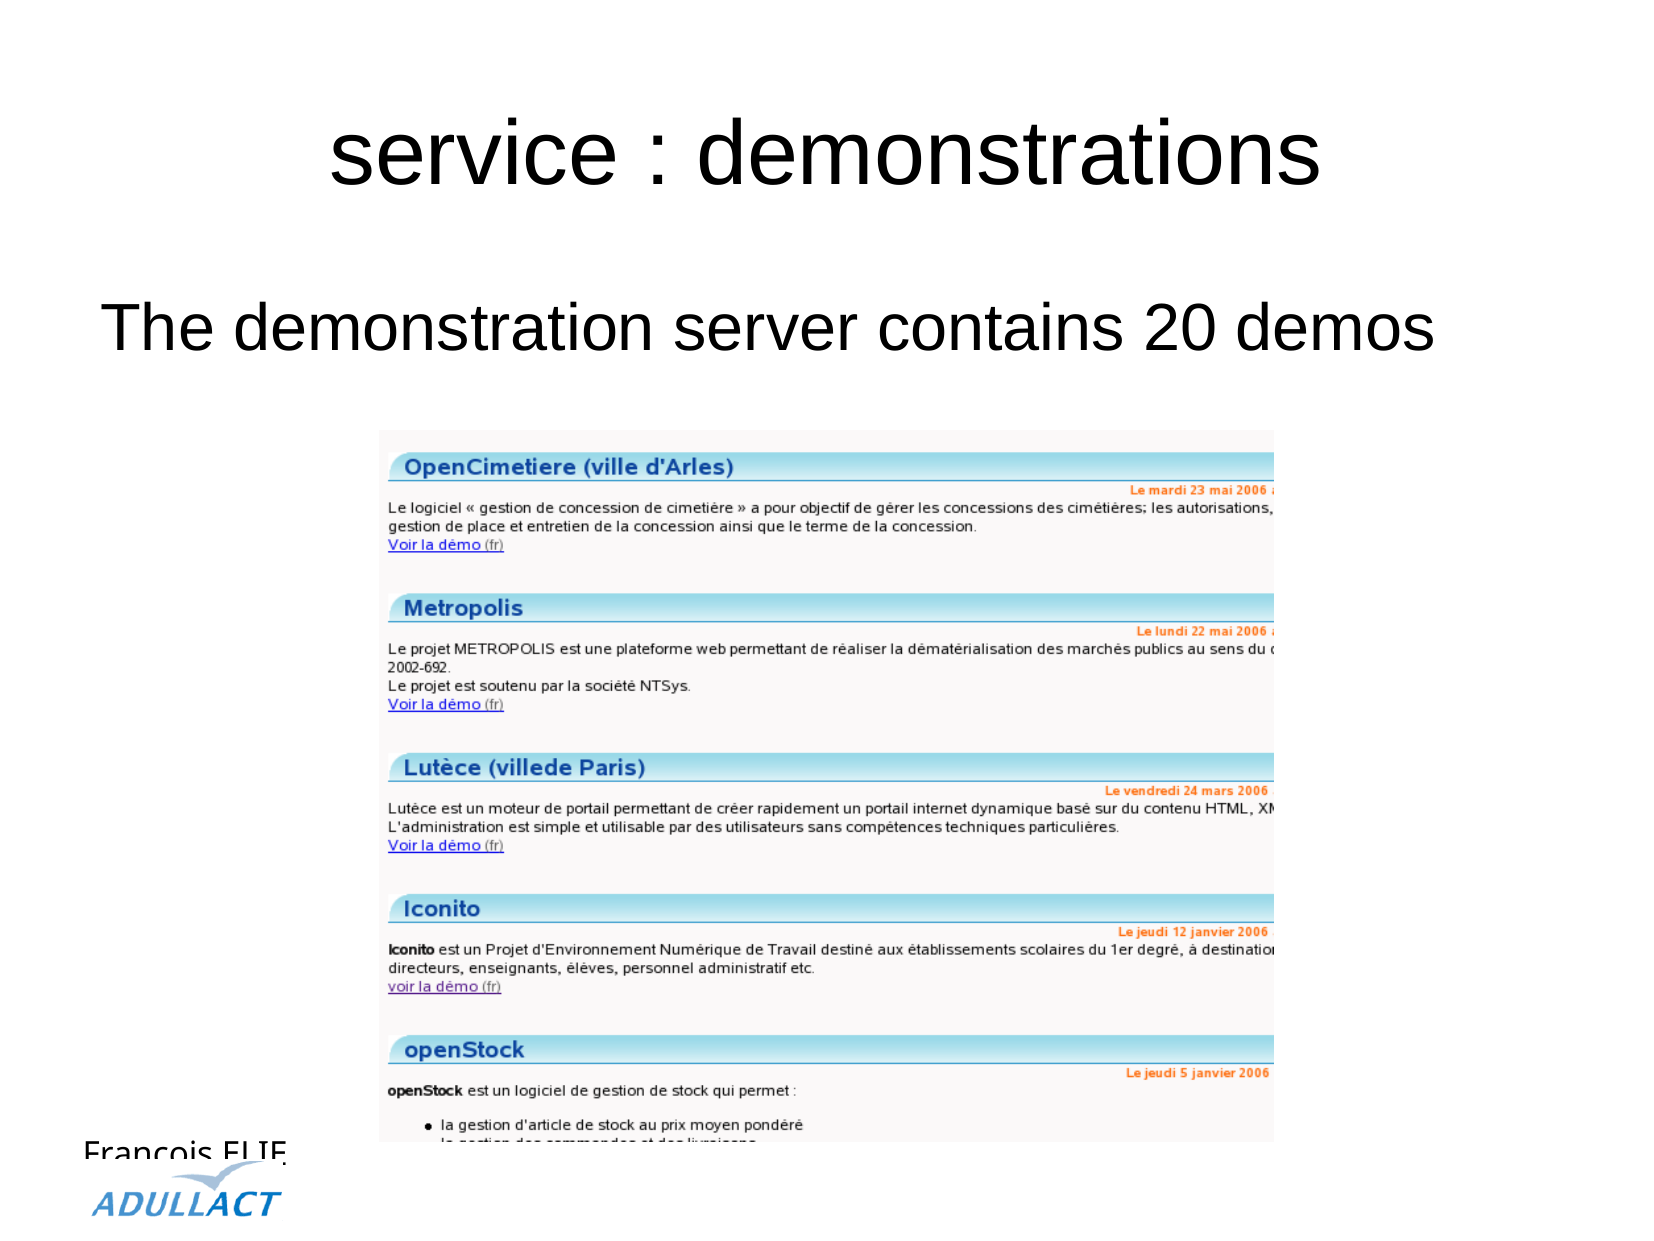

# service : demonstrations
The demonstration server contains 20 demos